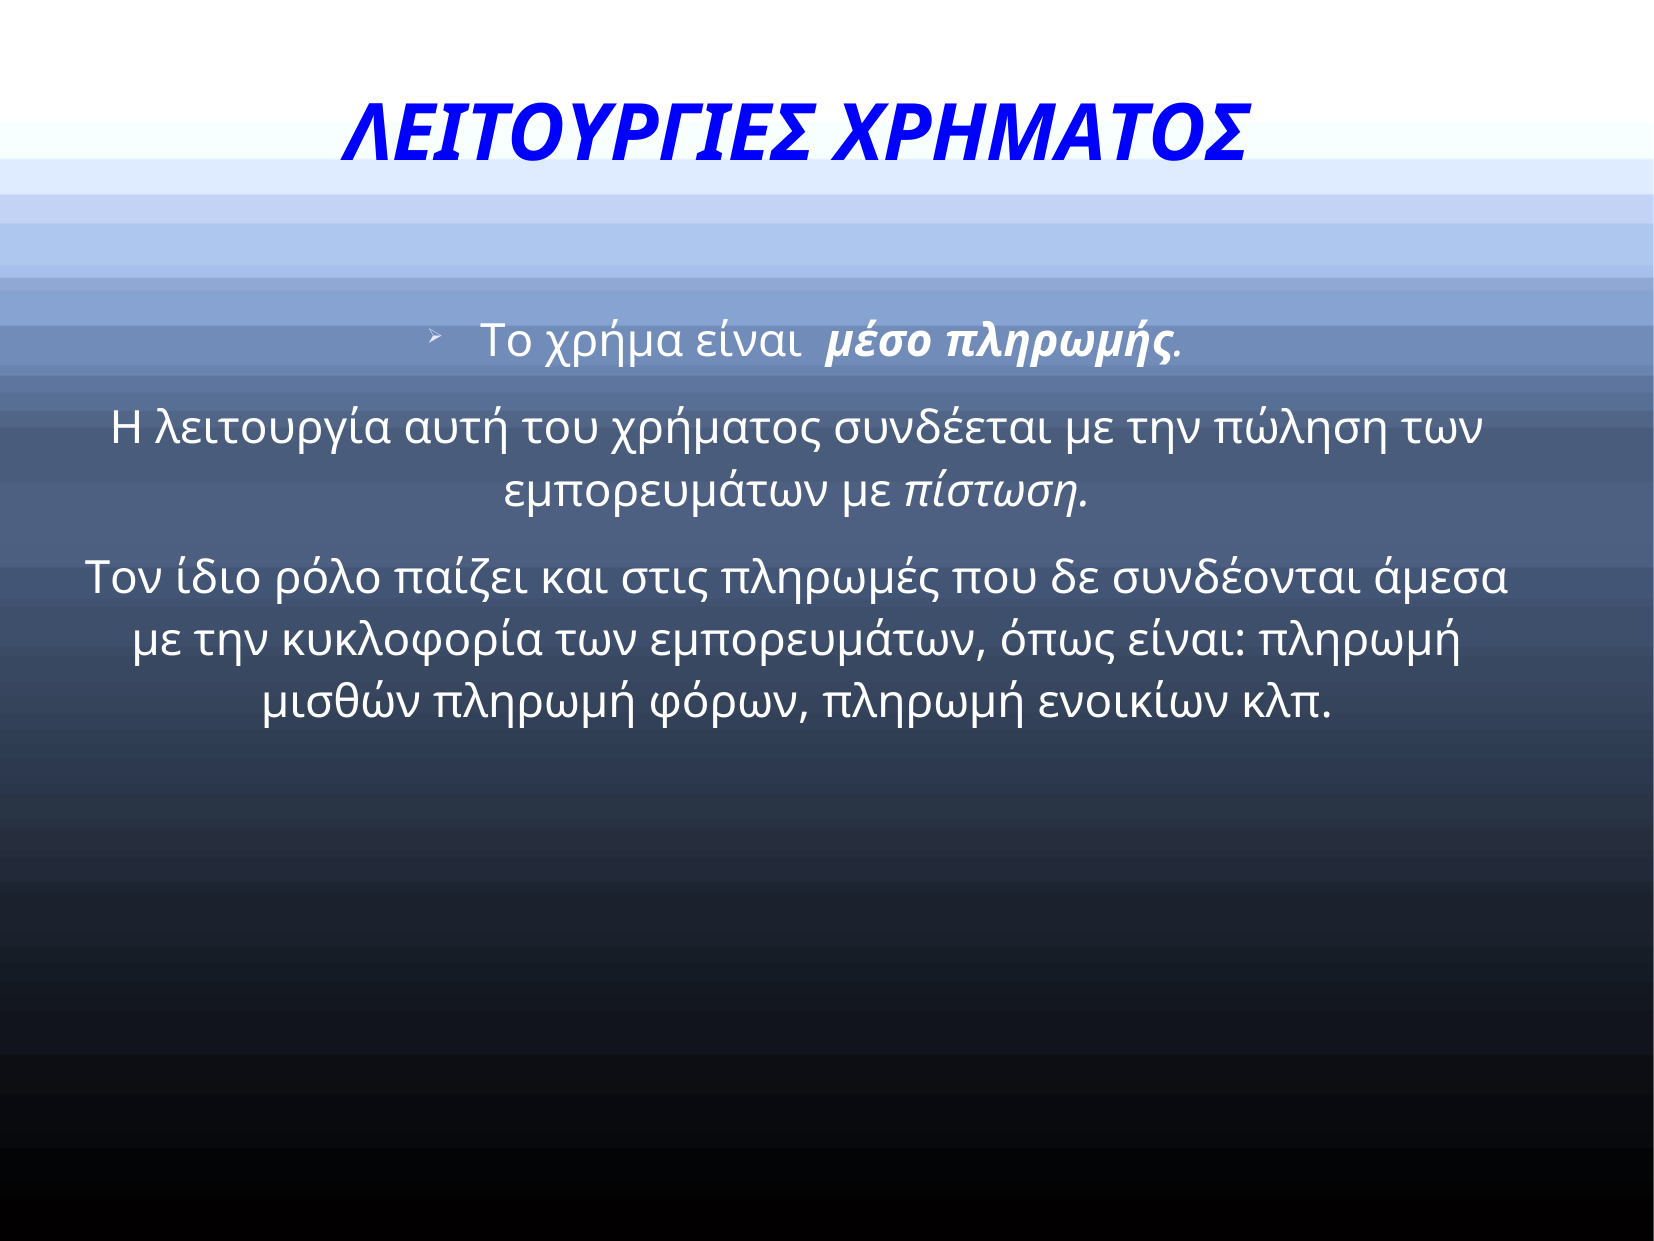

# ΛΕΙΤΟΥΡΓΙΕΣ ΧΡΗΜΑΤΟΣ
Το χρήμα είναι  μέσο πληρωμής.
Η λειτουργία αυτή του χρήματος συνδέεται με την πώληση των εμπορευμάτων με πίστωση.
Τον ίδιο ρόλο παίζει και στις πληρωμές που δε συνδέονται άμεσα με την κυκλοφορία των εμπορευμάτων, όπως είναι: πληρωμή μισθών πληρωμή φόρων, πληρωμή ενοικίων κλπ.